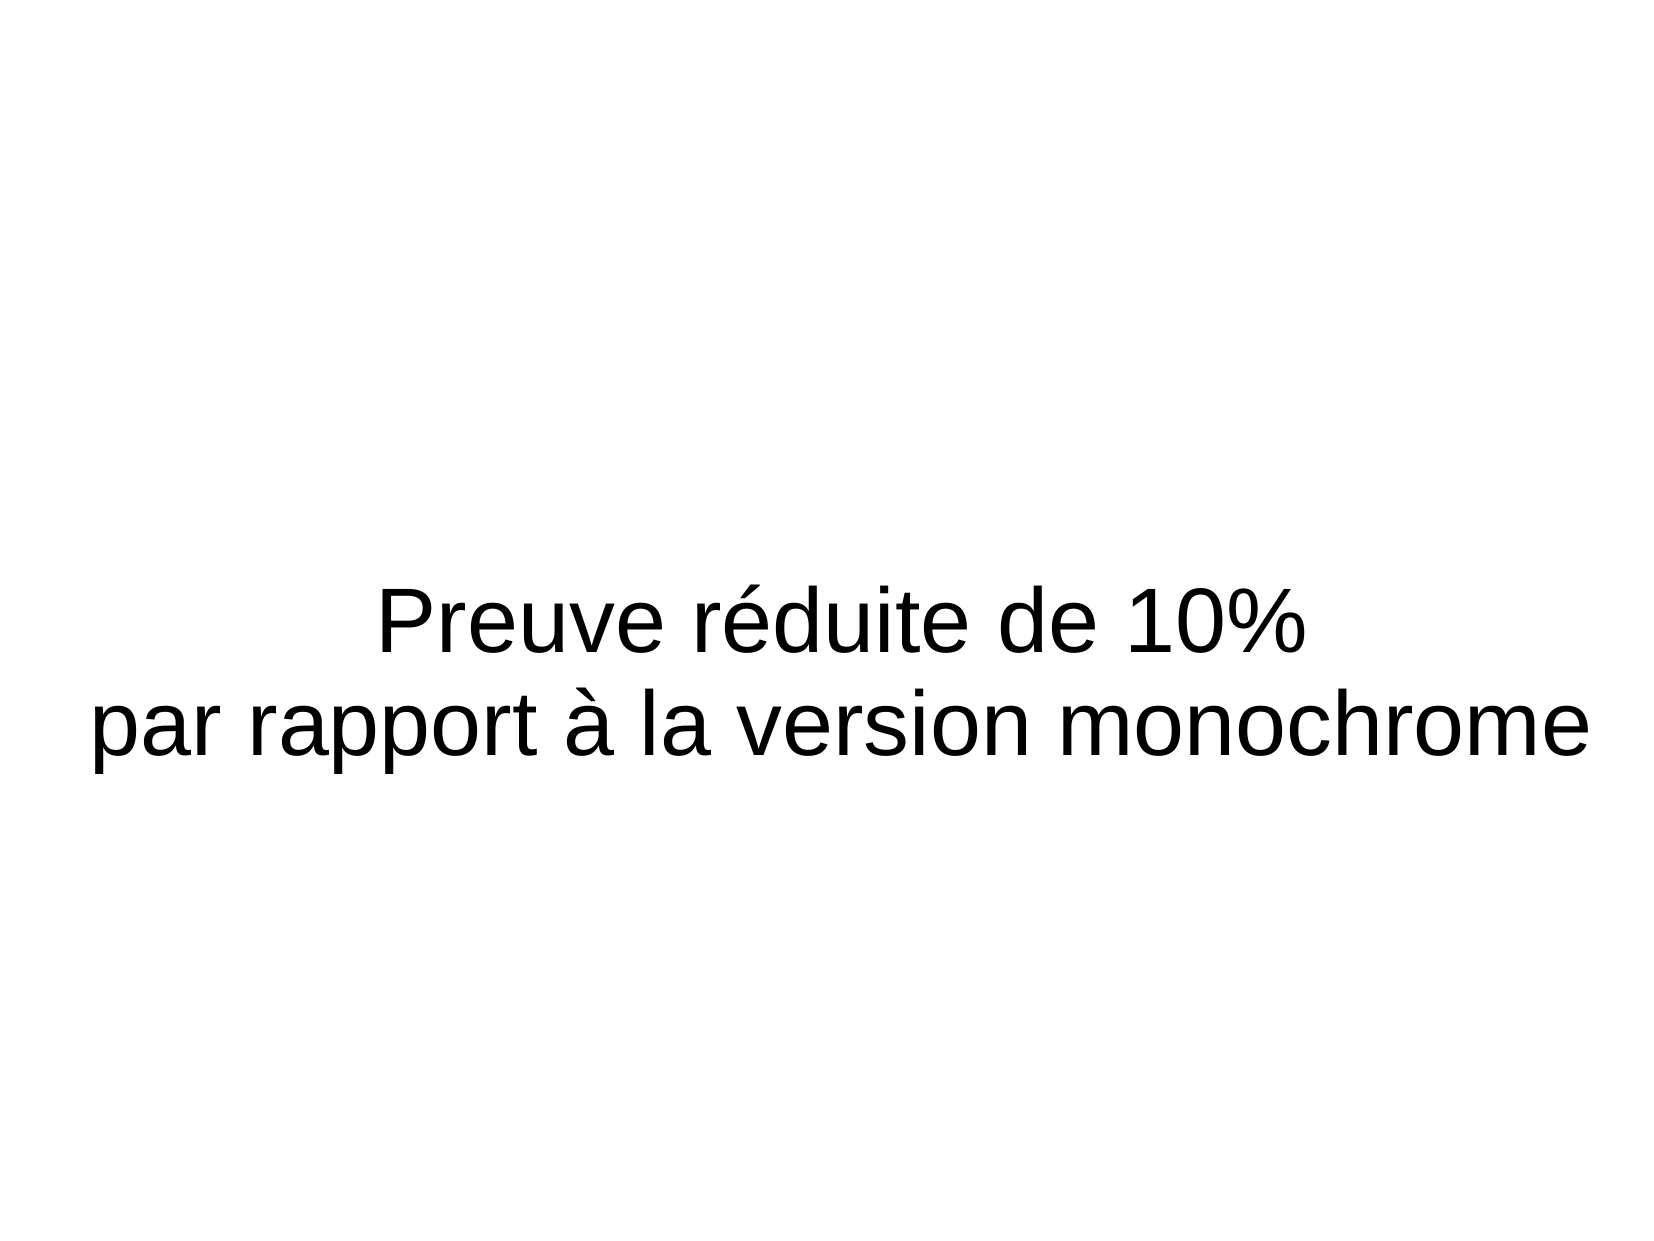

Preuve réduite de 10%
par rapport à la version monochrome